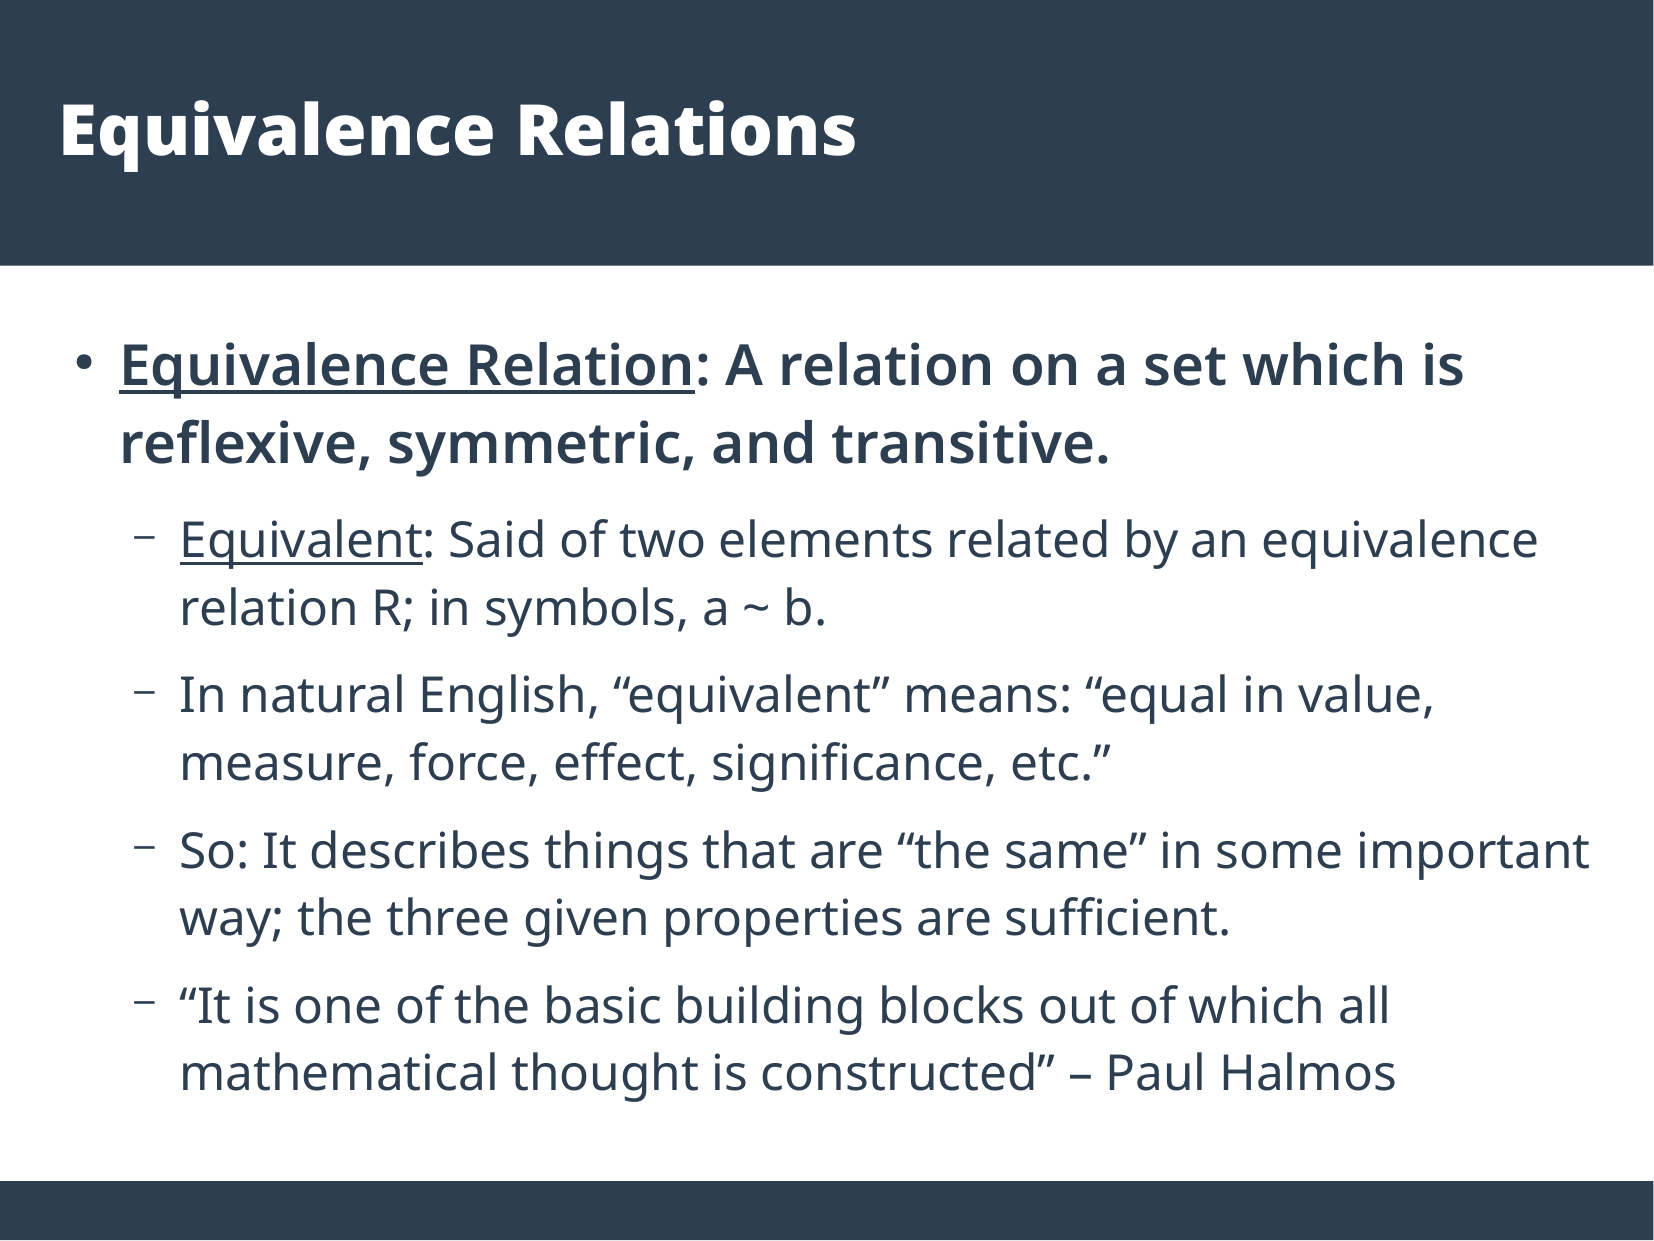

# Equivalence Relations
Equivalence Relation: A relation on a set which is reflexive, symmetric, and transitive.
Equivalent: Said of two elements related by an equivalence relation R; in symbols, a ~ b.
In natural English, “equivalent” means: “equal in value, measure, force, effect, significance, etc.”
So: It describes things that are “the same” in some important way; the three given properties are sufficient.
“It is one of the basic building blocks out of which all mathematical thought is constructed” – Paul Halmos